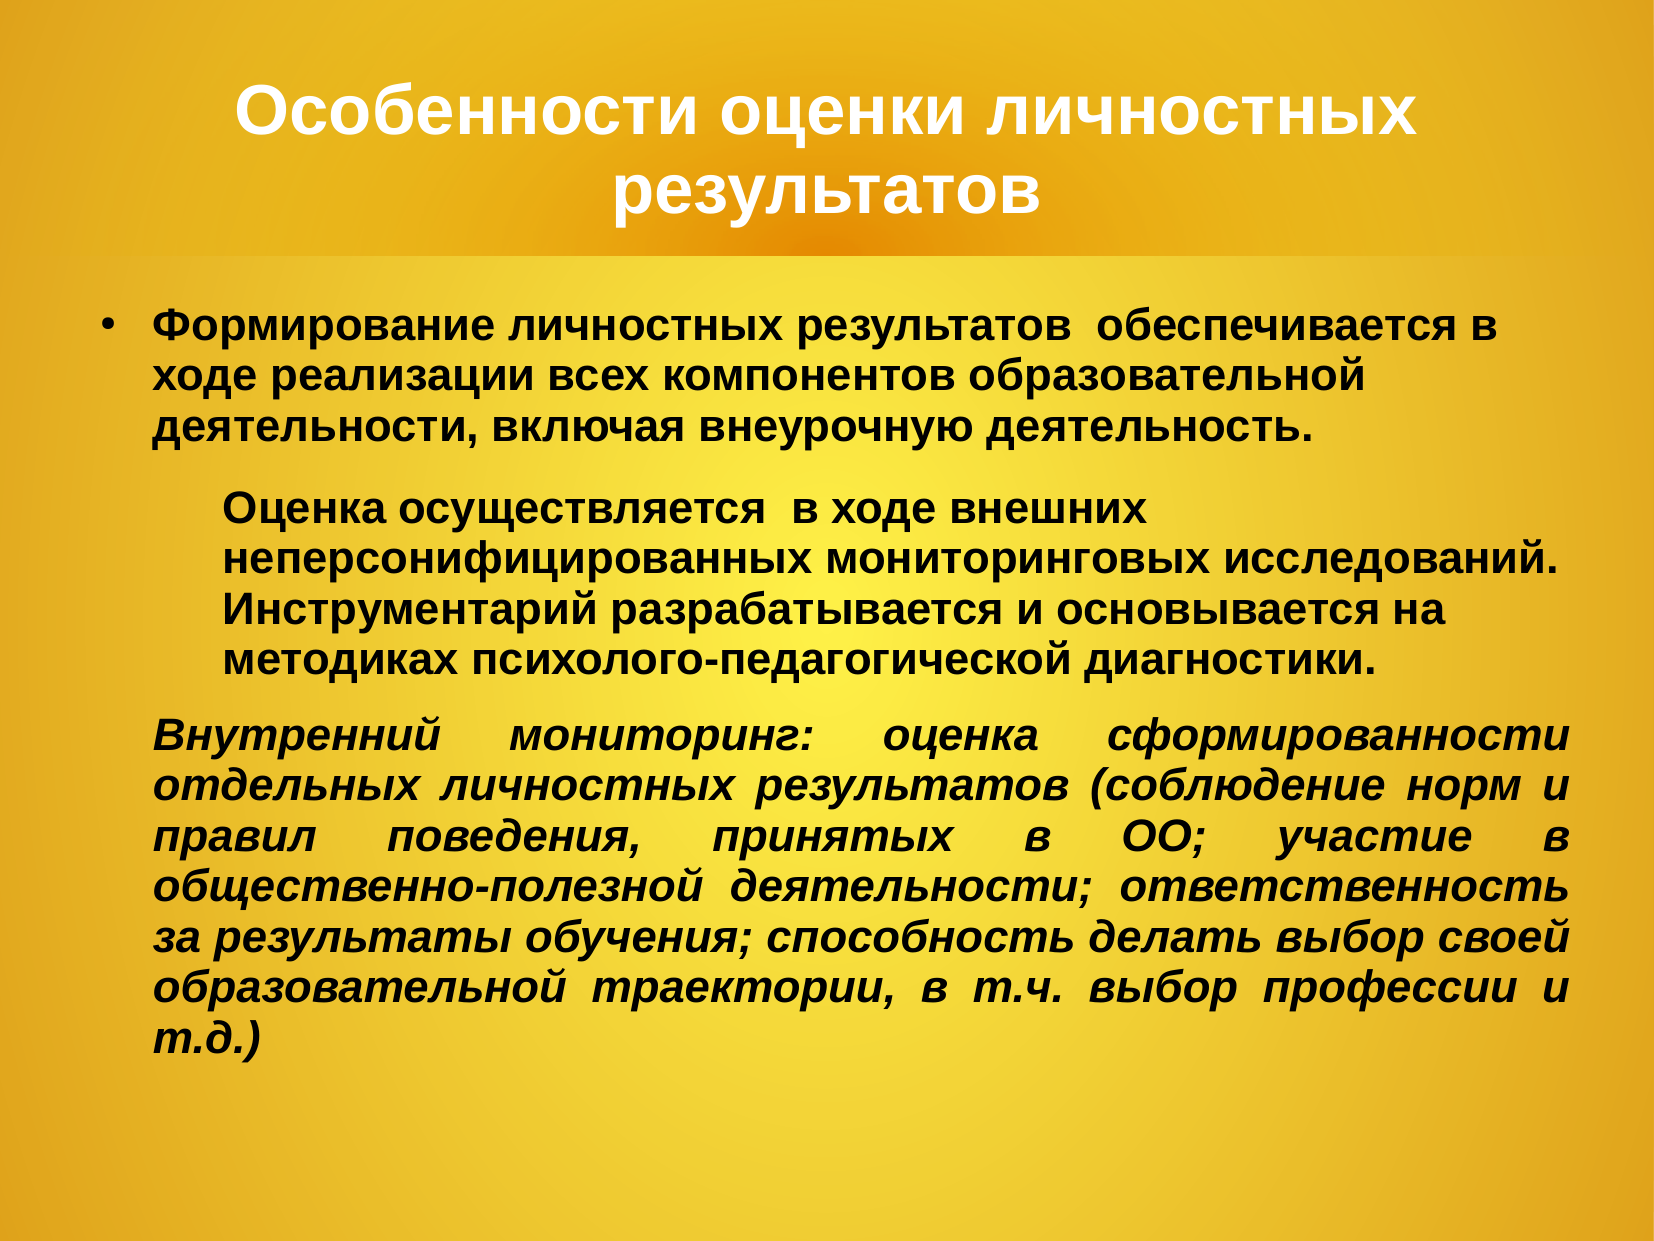

# Особенности оценки личностных результатов
Формирование личностных результатов обеспечивается в ходе реализации всех компонентов образовательной деятельности, включая внеурочную деятельность.
Оценка осуществляется в ходе внешних неперсонифицированных мониторинговых исследований. Инструментарий разрабатывается и основывается на методиках психолого-педагогической диагностики.
Внутренний мониторинг: оценка сформированности отдельных личностных результатов (соблюдение норм и правил поведения, принятых в ОО; участие в общественно-полезной деятельности; ответственность за результаты обучения; способность делать выбор своей образовательной траектории, в т.ч. выбор профессии и т.д.)